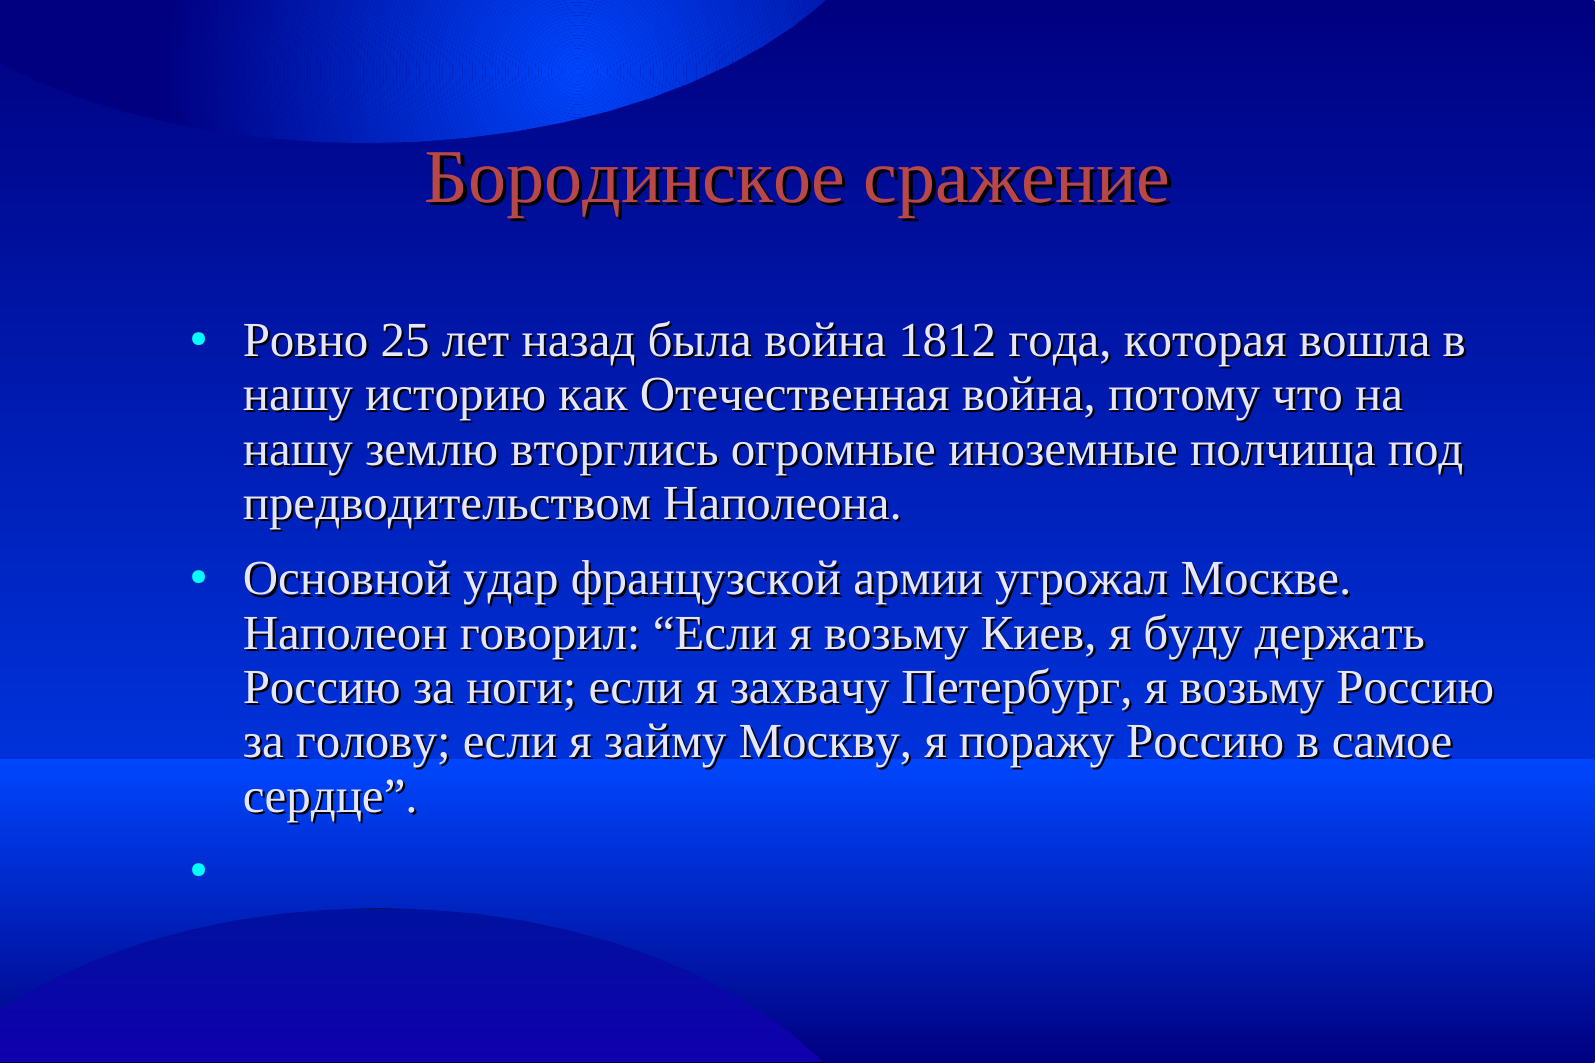

# Бородинское сражение
Ровно 25 лет назад была война 1812 года, которая вошла в нашу историю как Отечественная война, потому что на нашу землю вторглись огромные иноземные полчища под предводительством Наполеона.
Основной удар французской армии угрожал Москве. Наполеон говорил: “Если я возьму Киев, я буду держать Россию за ноги; если я захвачу Петербург, я возьму Россию за голову; если я займу Москву, я поражу Россию в самое сердце”.